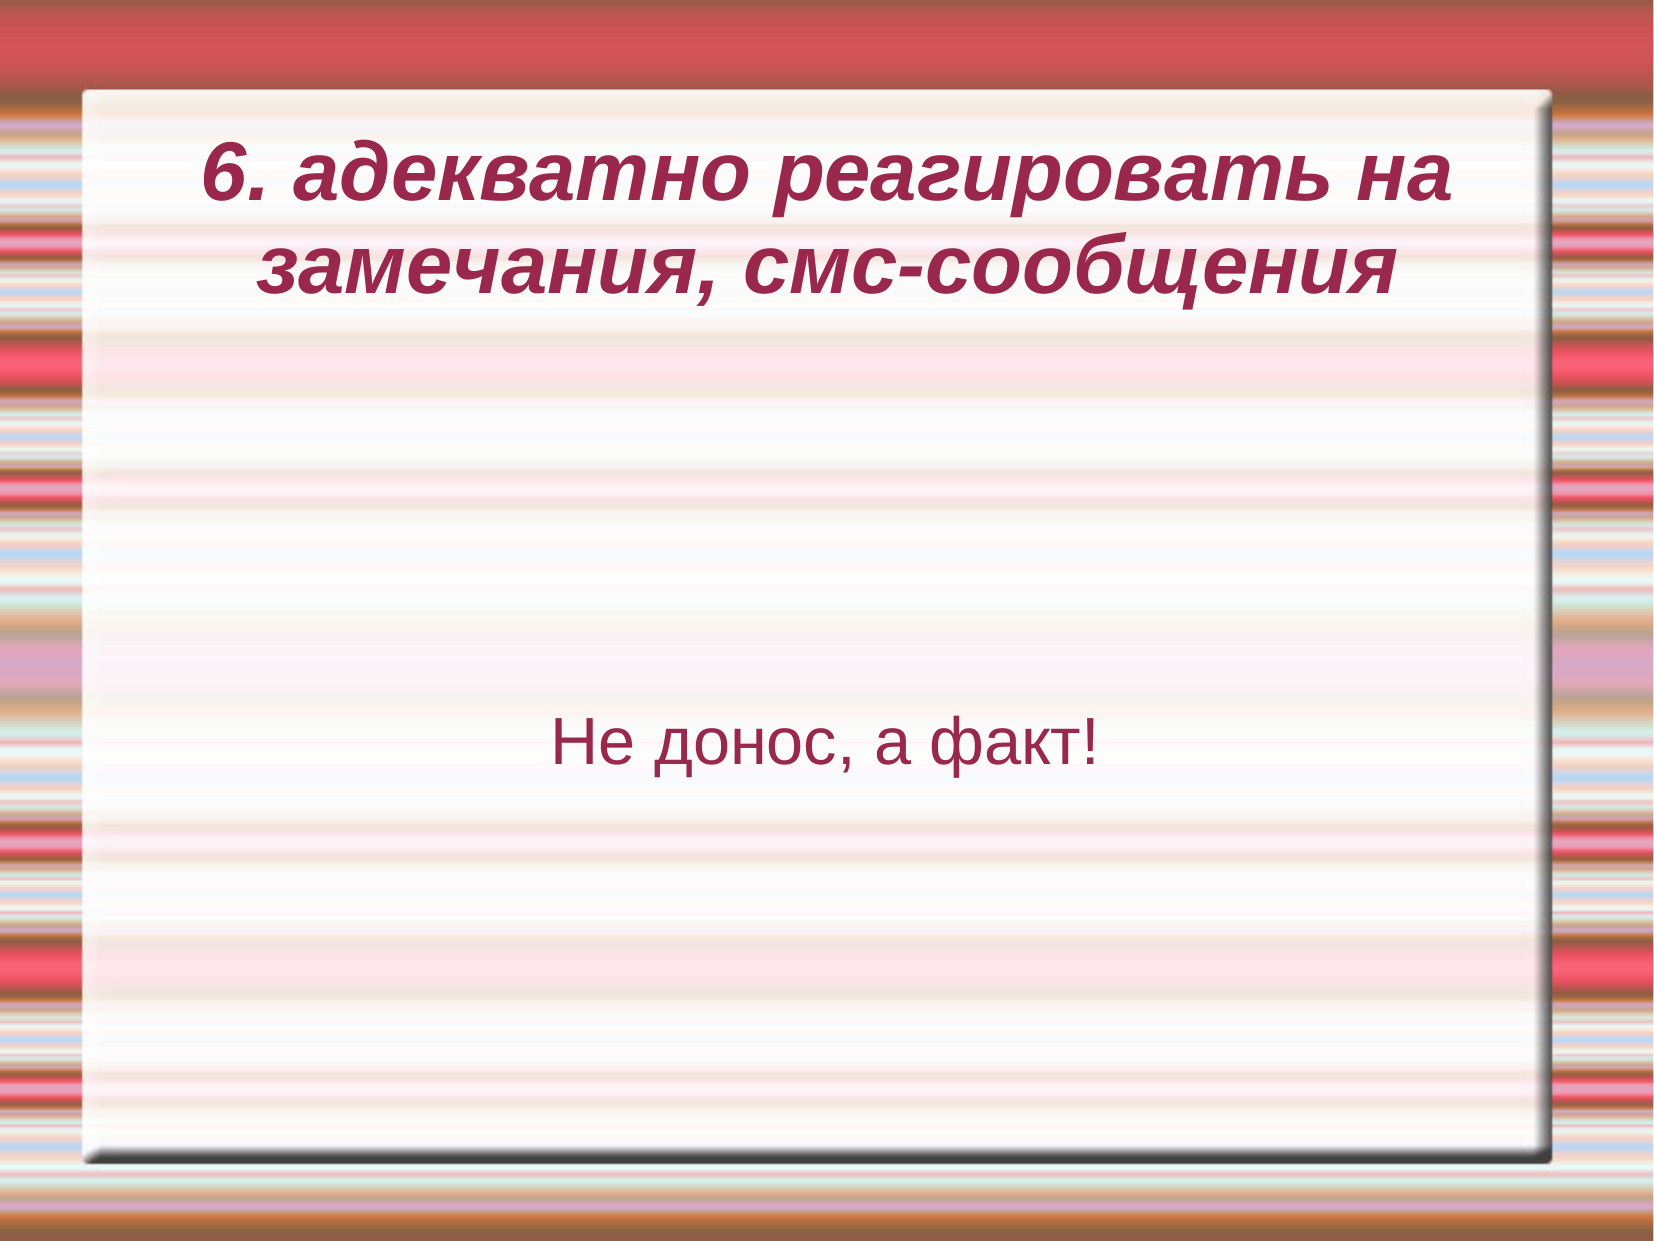

# 6. адекватно реагировать на замечания, смс-сообщения
Не донос, а факт!